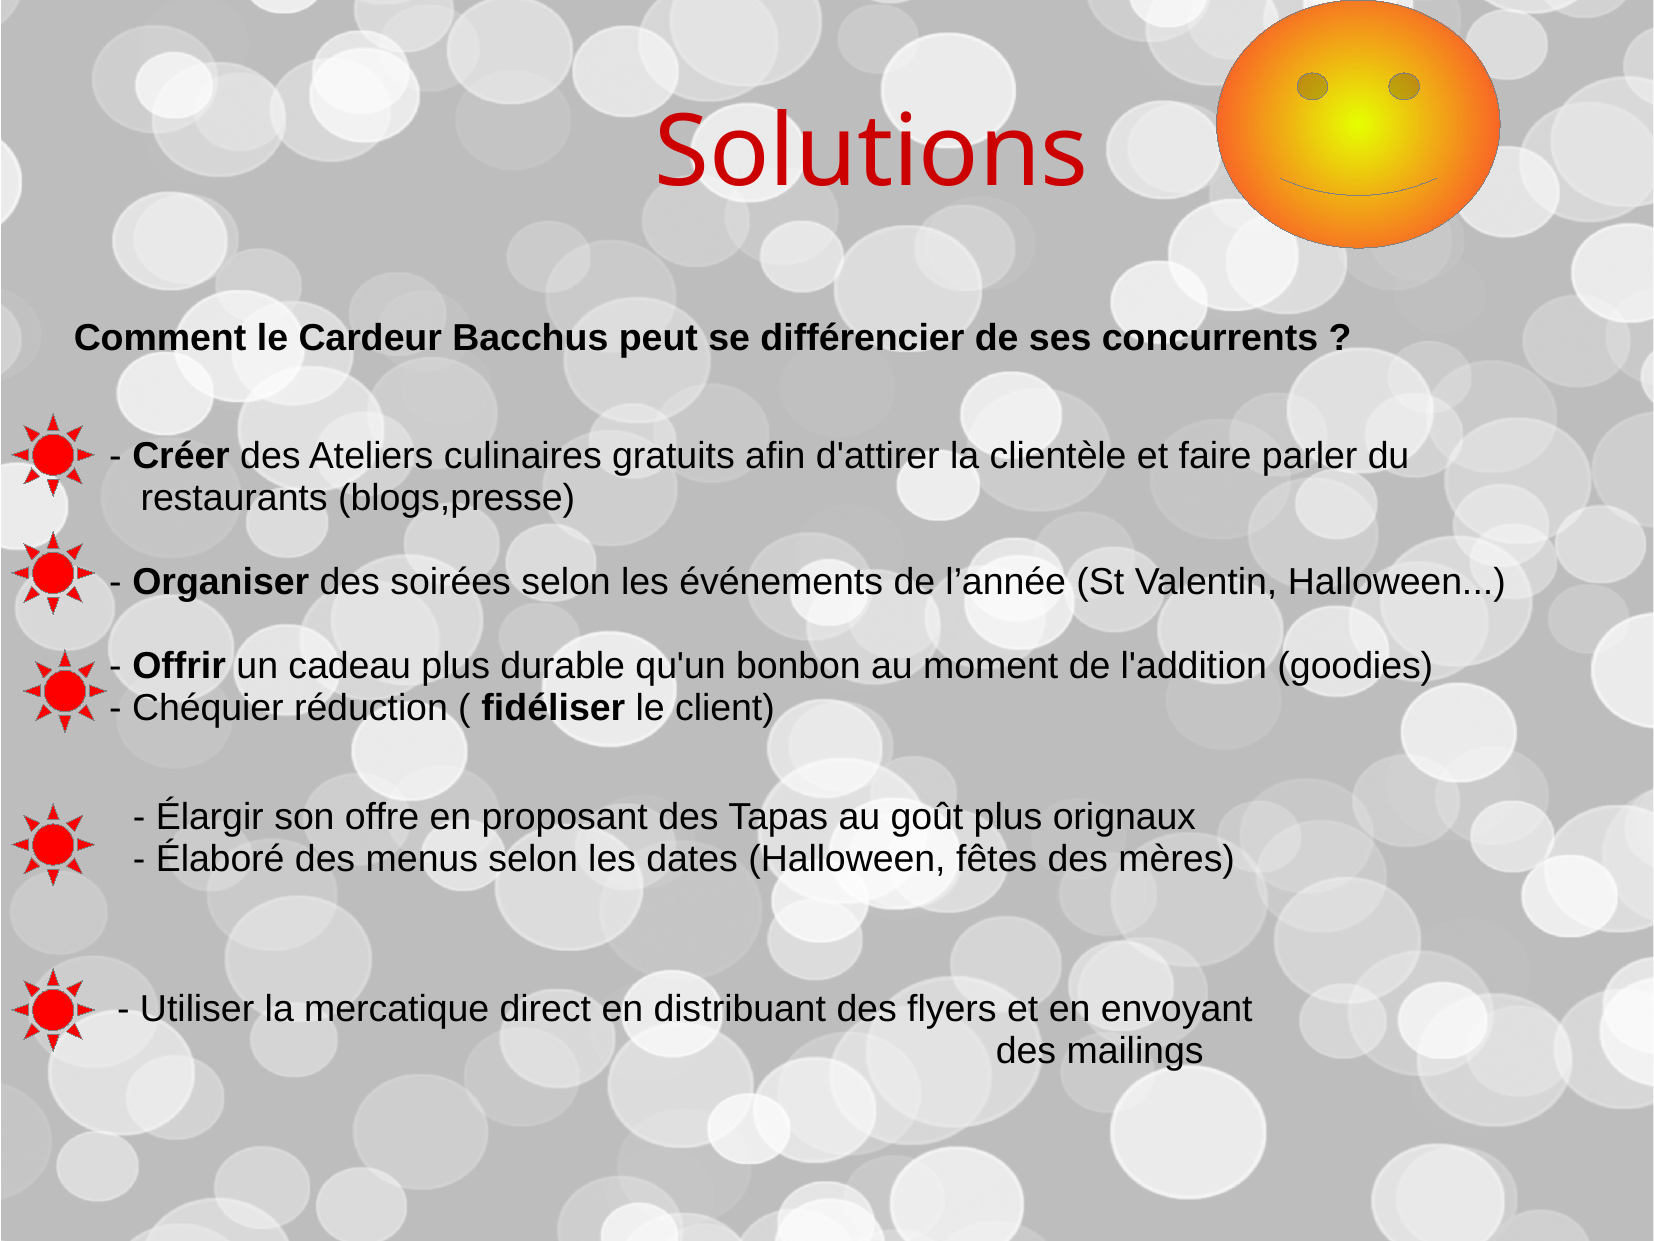

Solutions
Comment le Cardeur Bacchus peut se différencier de ses concurrents ?
- Créer des Ateliers culinaires gratuits afin d'attirer la clientèle et faire parler du restaurants (blogs,presse)
- Organiser des soirées selon les événements de l’année (St Valentin, Halloween...)
- Offrir un cadeau plus durable qu'un bonbon au moment de l'addition (goodies)
- Chéquier réduction ( fidéliser le client)
- Élargir son offre en proposant des Tapas au goût plus orignaux
- Élaboré des menus selon les dates (Halloween, fêtes des mères)
 - Utiliser la mercatique direct en distribuant des flyers et en envoyant des mailings